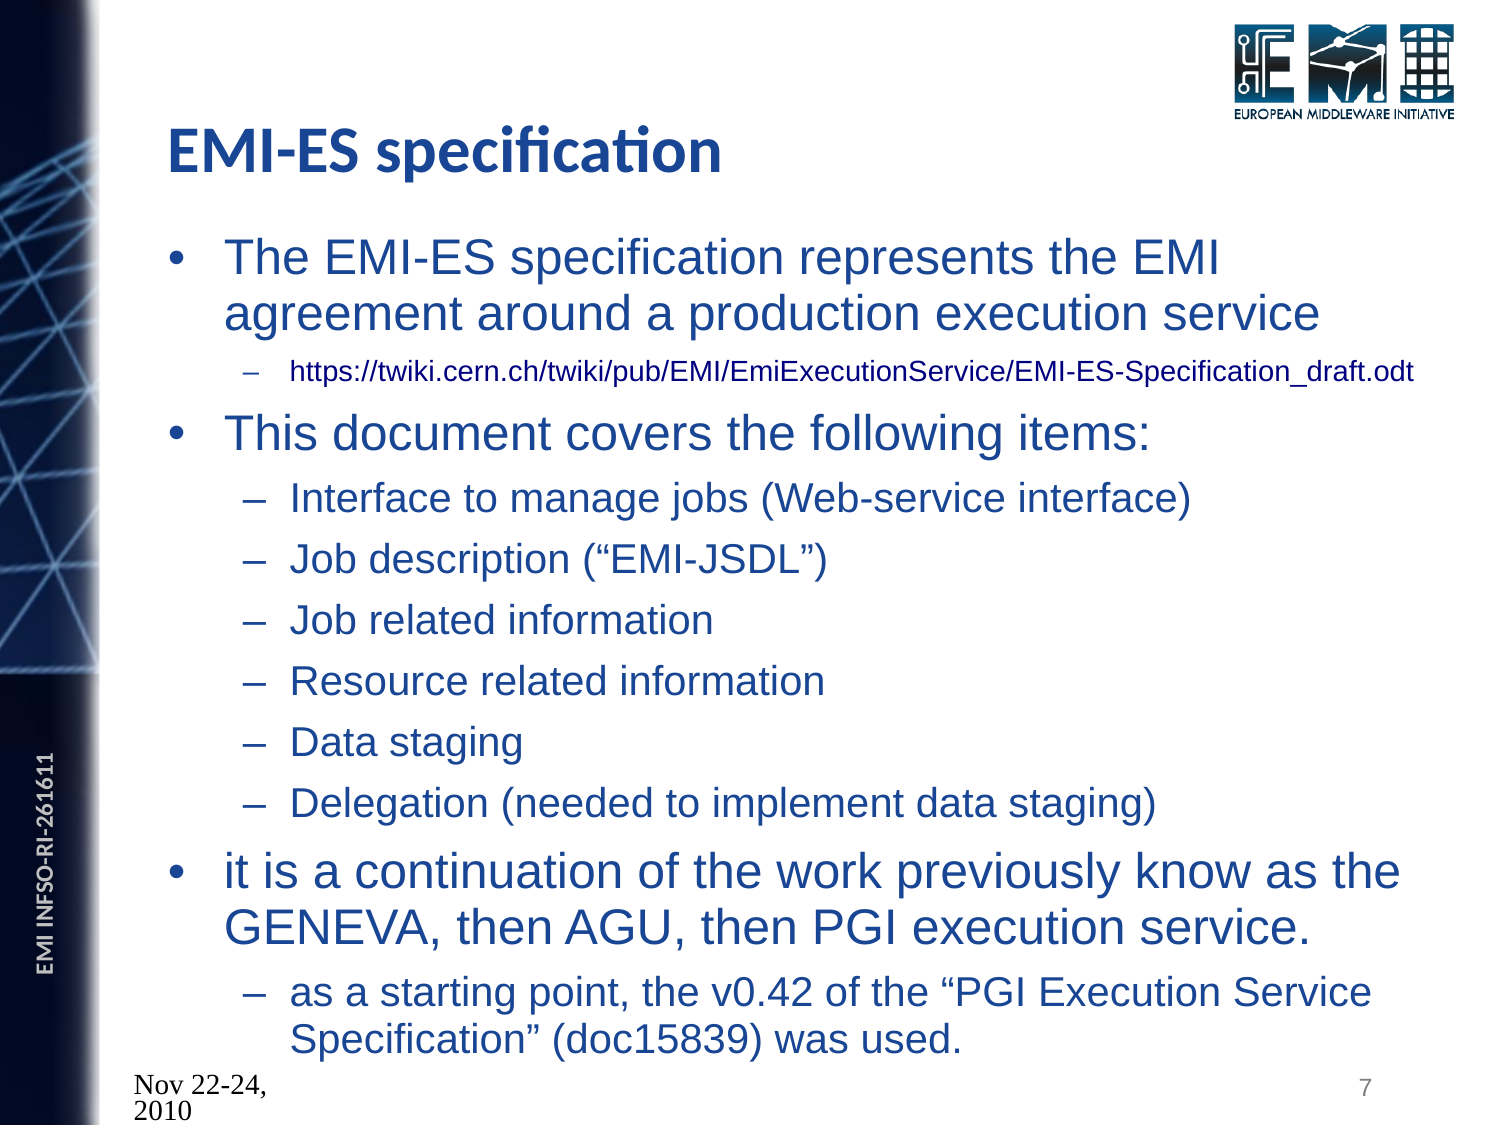

EMI-ES specification
# The EMI-ES specification represents the EMI agreement around a production execution service
https://twiki.cern.ch/twiki/pub/EMI/EmiExecutionService/EMI-ES-Specification_draft.odt
This document covers the following items:
Interface to manage jobs (Web-service interface)
Job description (“EMI-JSDL”)
Job related information
Resource related information
Data staging
Delegation (needed to implement data staging)
it is a continuation of the work previously know as the GENEVA, then AGU, then PGI execution service.
as a starting point, the v0.42 of the “PGI Execution Service Specification” (doc15839) was used.
Nov 22-24, 2010